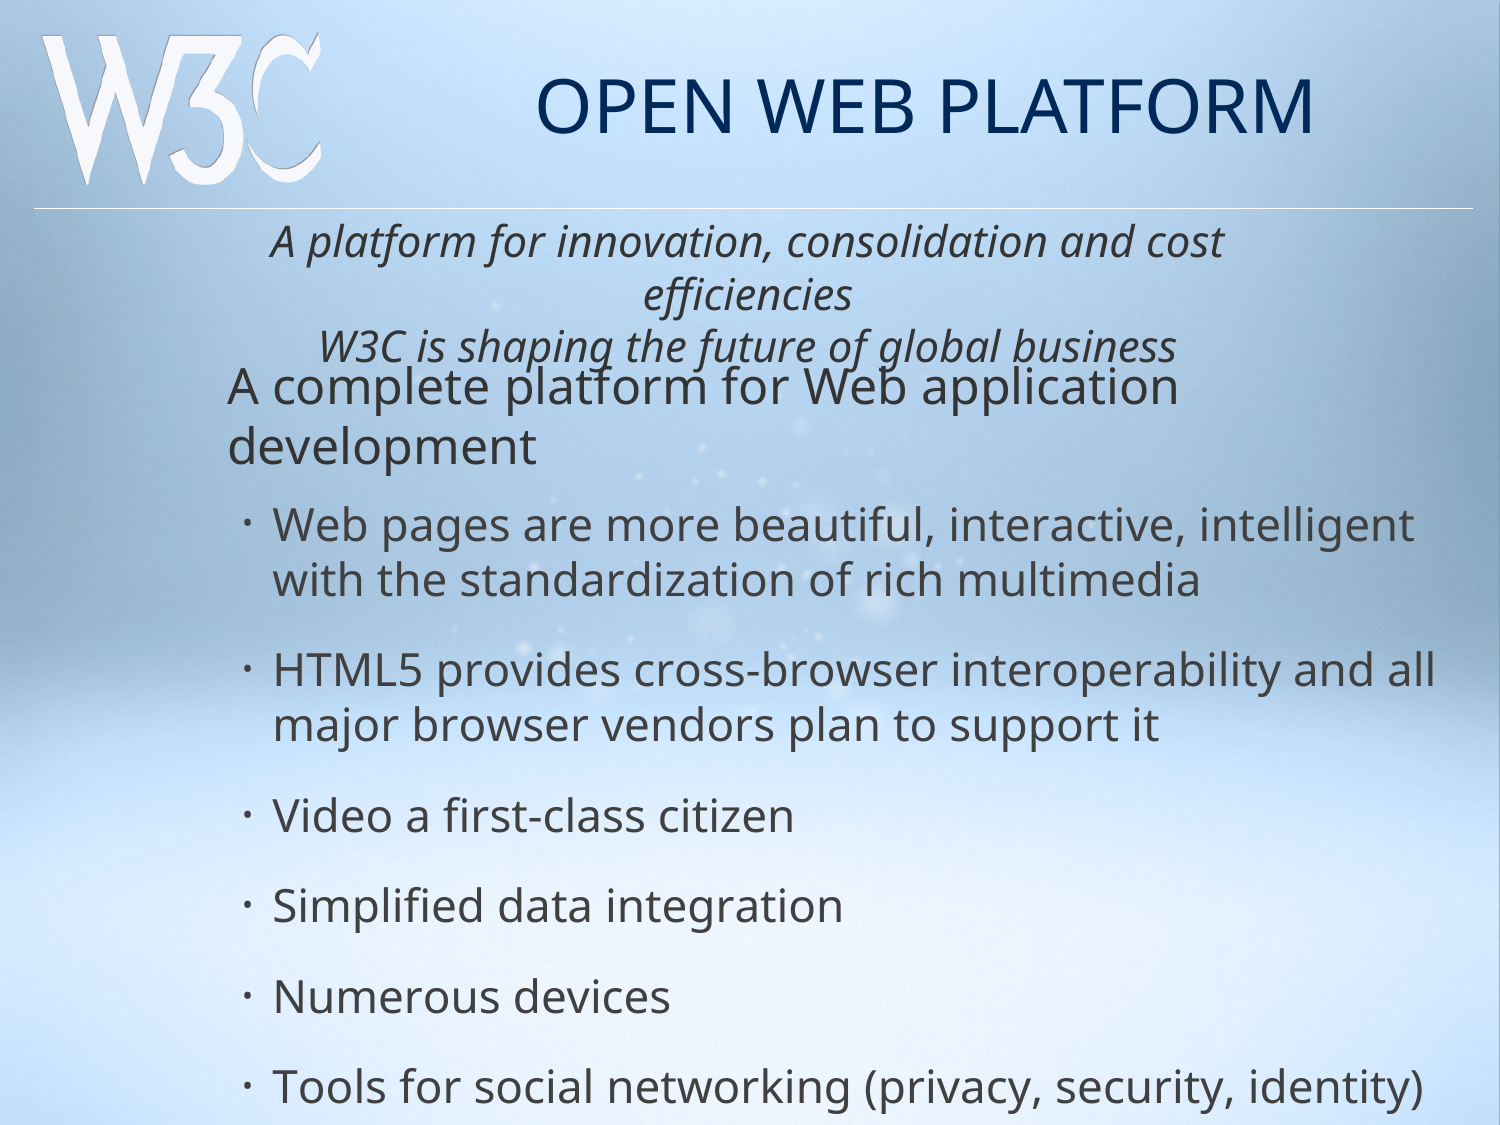

# OPEN WEB PLATFORM
A platform for innovation, consolidation and cost efficiencies
W3C is shaping the future of global business
A complete platform for Web application development
Web pages are more beautiful, interactive, intelligent with the standardization of rich multimedia
HTML5 provides cross-browser interoperability and all major browser vendors plan to support it
Video a first-class citizen
Simplified data integration
Numerous devices
Tools for social networking (privacy, security, identity)